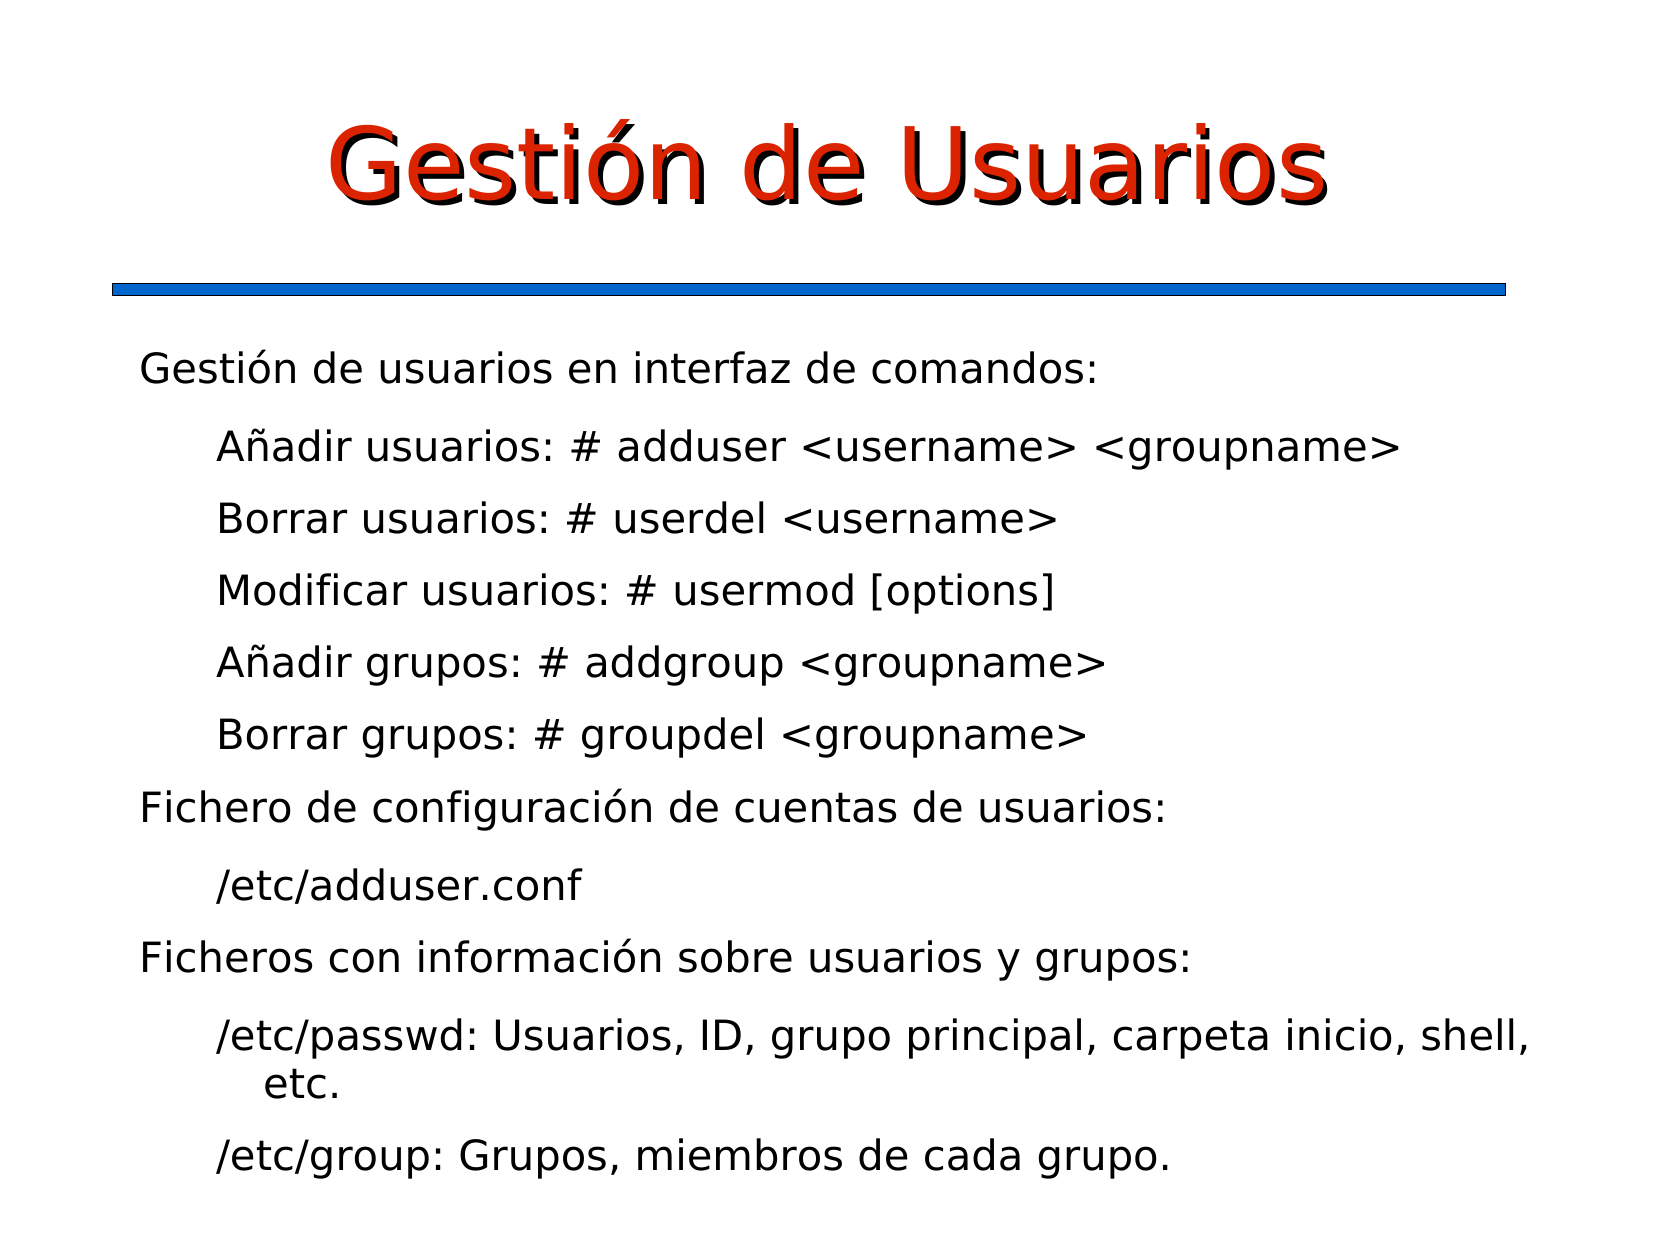

# Gestión de Usuarios
Gestión de usuarios en interfaz de comandos:
Añadir usuarios: # adduser <username> <groupname>
Borrar usuarios: # userdel <username>
Modificar usuarios: # usermod [options]
Añadir grupos: # addgroup <groupname>
Borrar grupos: # groupdel <groupname>
Fichero de configuración de cuentas de usuarios:
/etc/adduser.conf
Ficheros con información sobre usuarios y grupos:
/etc/passwd: Usuarios, ID, grupo principal, carpeta inicio, shell, etc.
/etc/group: Grupos, miembros de cada grupo.